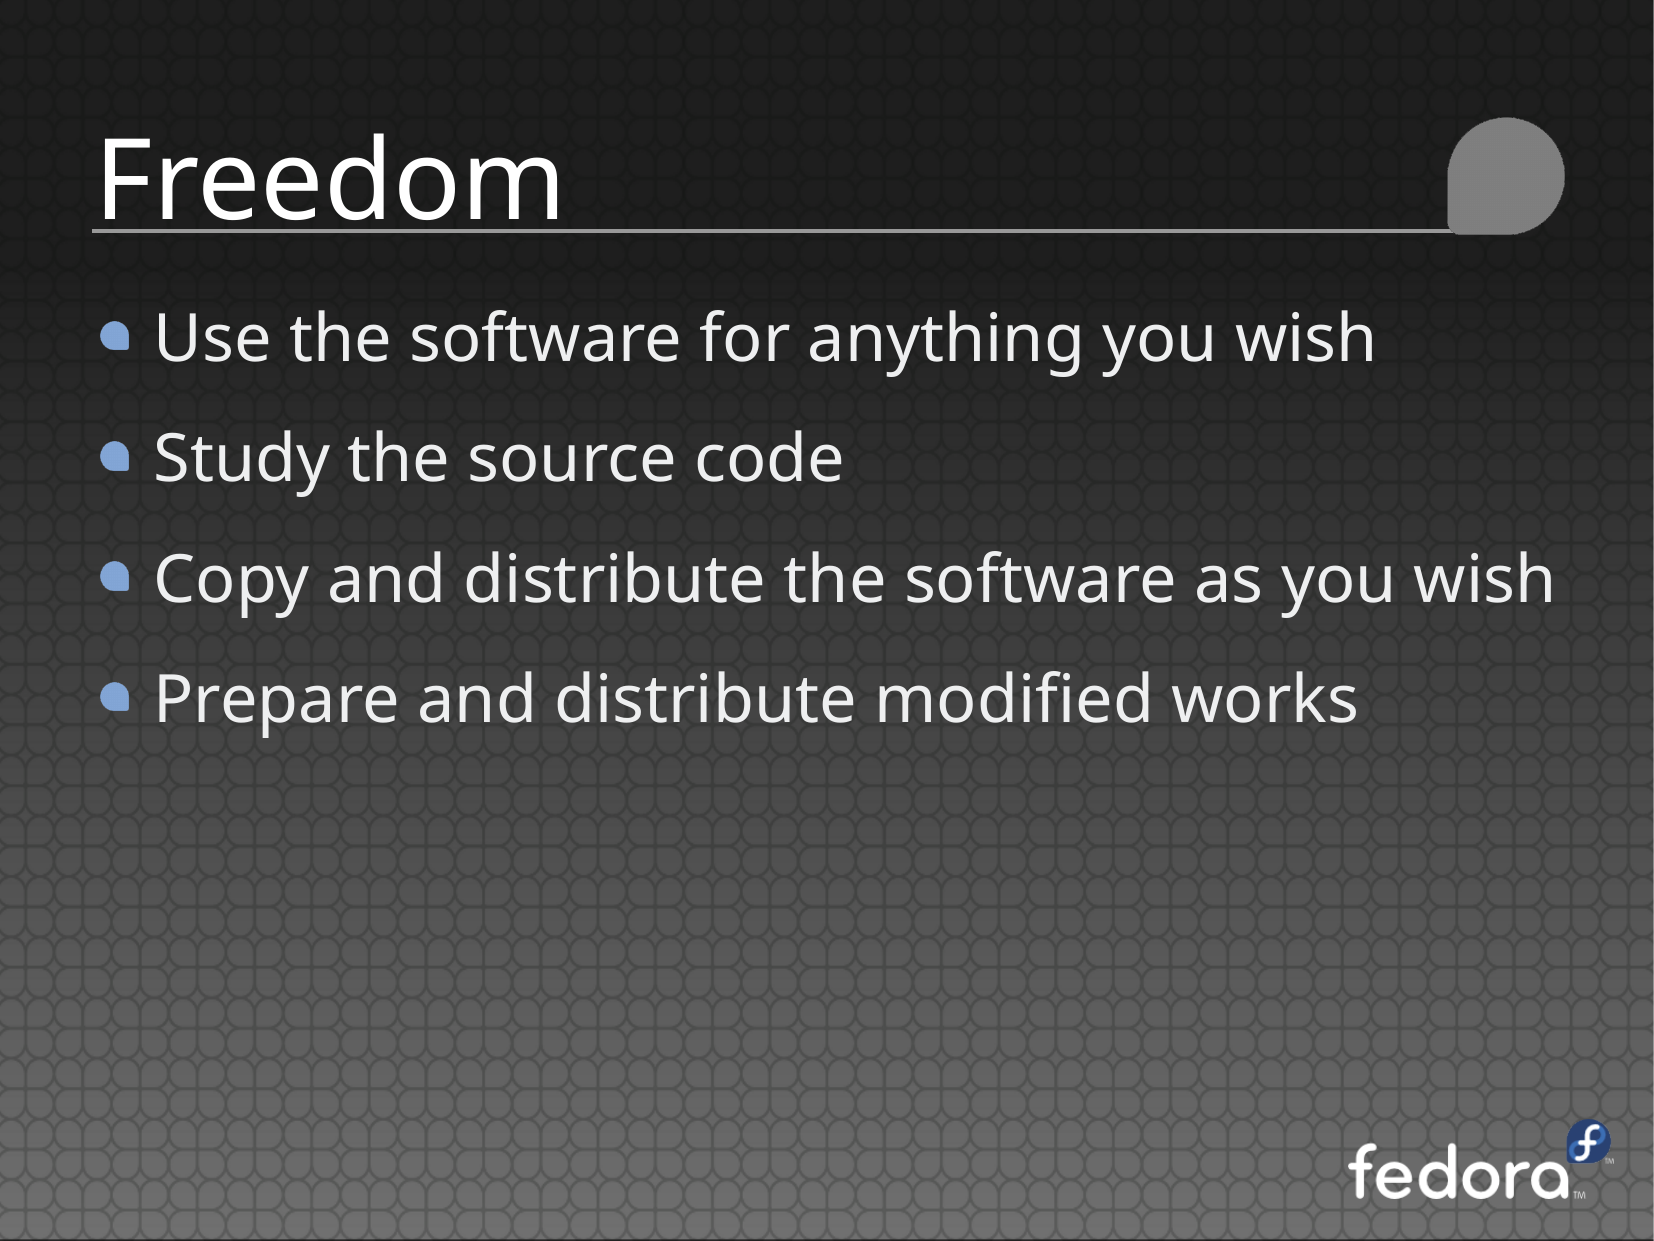

Freedom
# Use the software for anything you wish
Study the source code
Copy and distribute the software as you wish
Prepare and distribute modified works